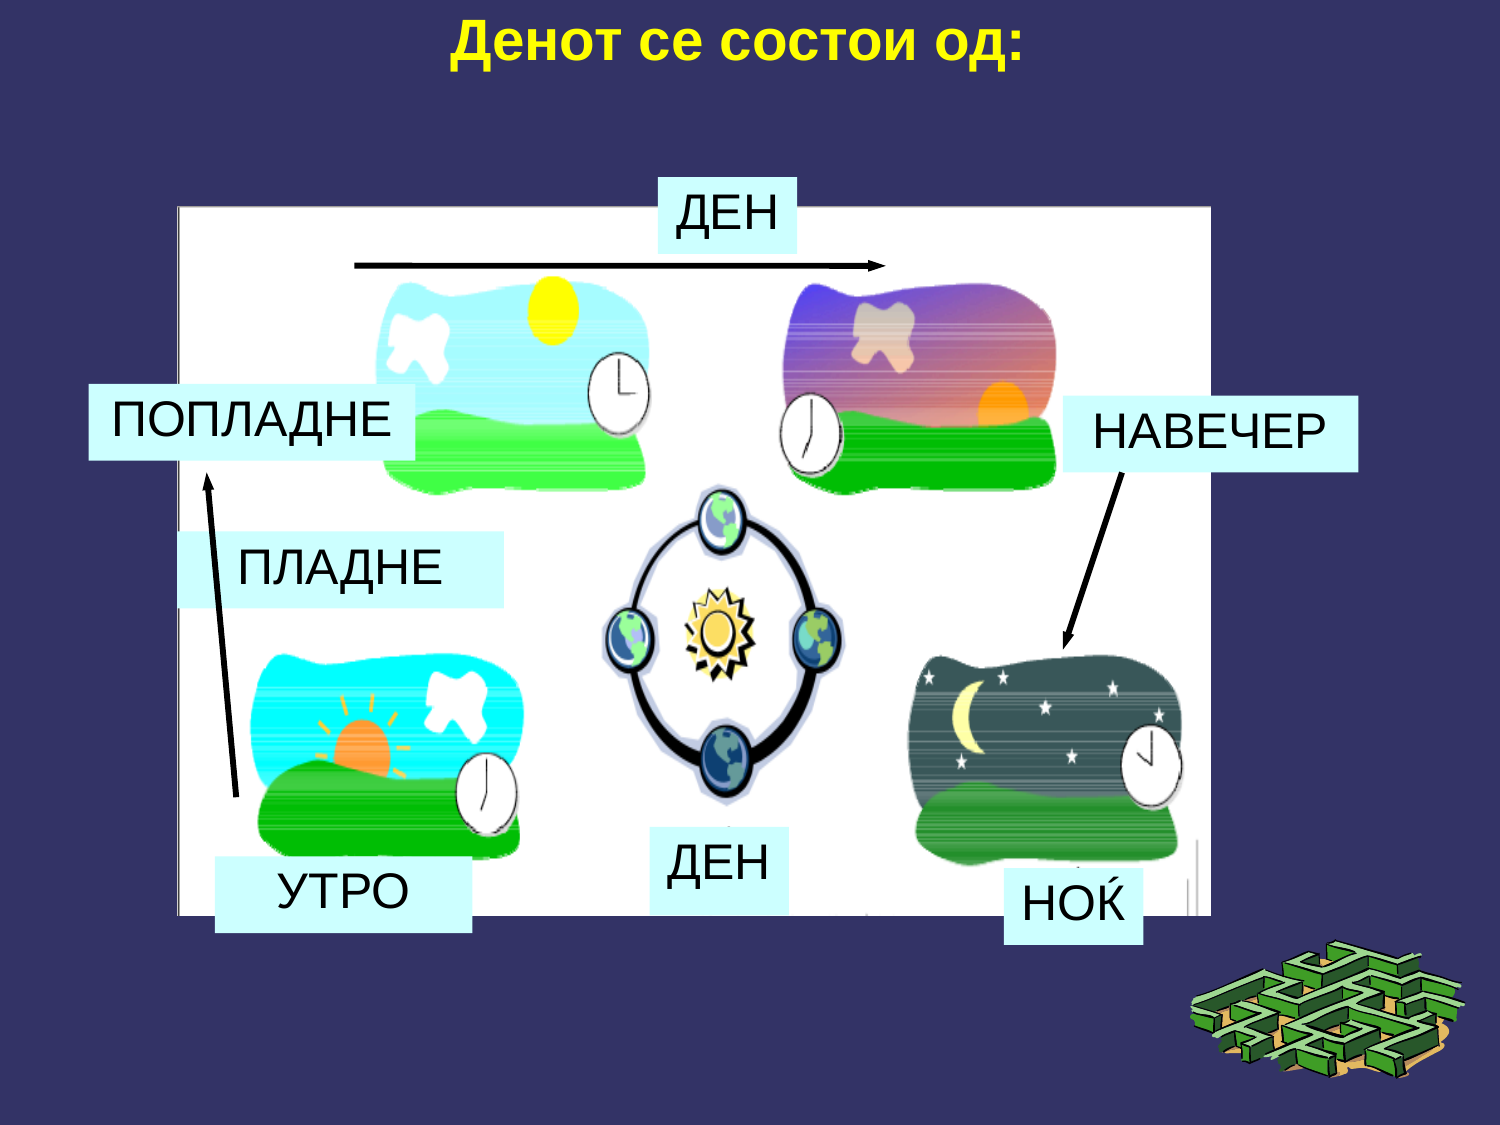

Денот се состои од:
ДЕН
ПОПЛАДНЕ
НАВЕЧЕР
ПЛАДНЕ
ДЕН
УТРО
НОЌ